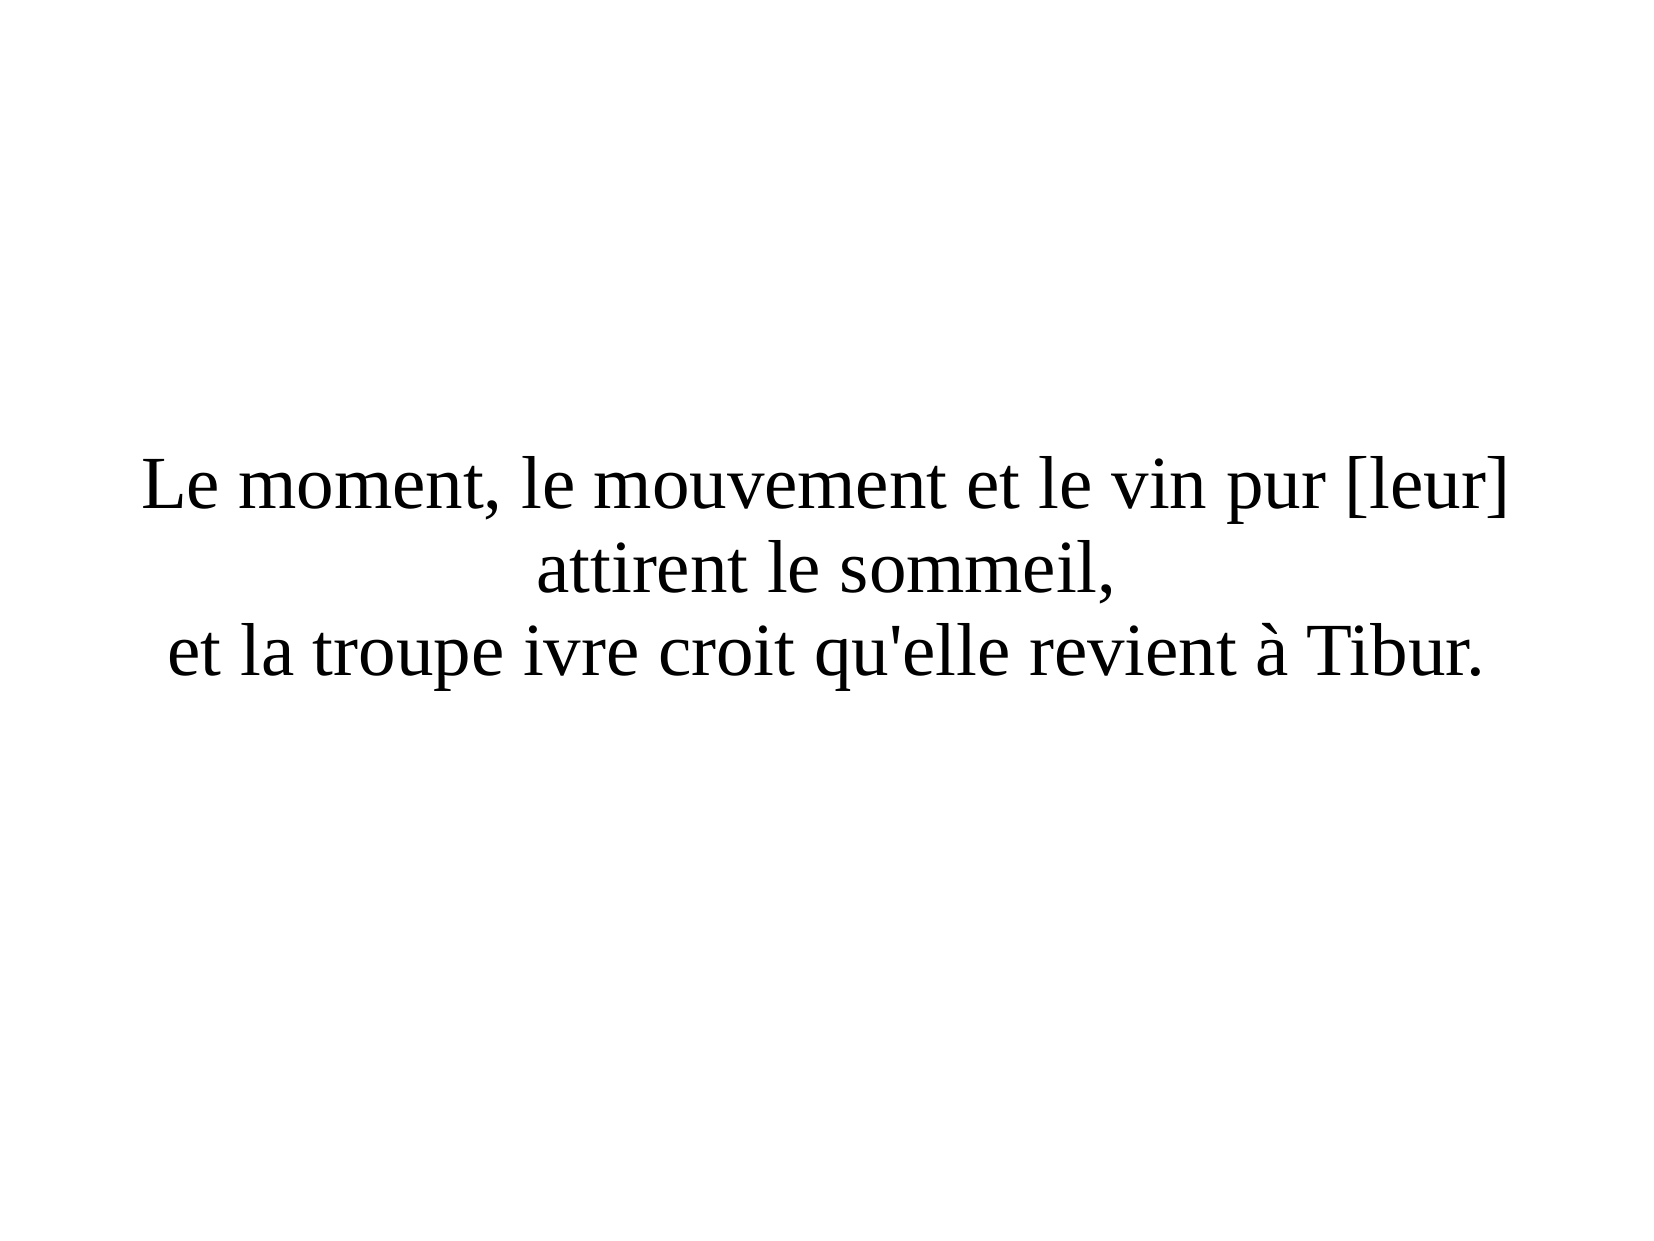

# Le moment, le mouvement et le vin pur [leur] attirent le sommeil,
et la troupe ivre croit qu'elle revient à Tibur.